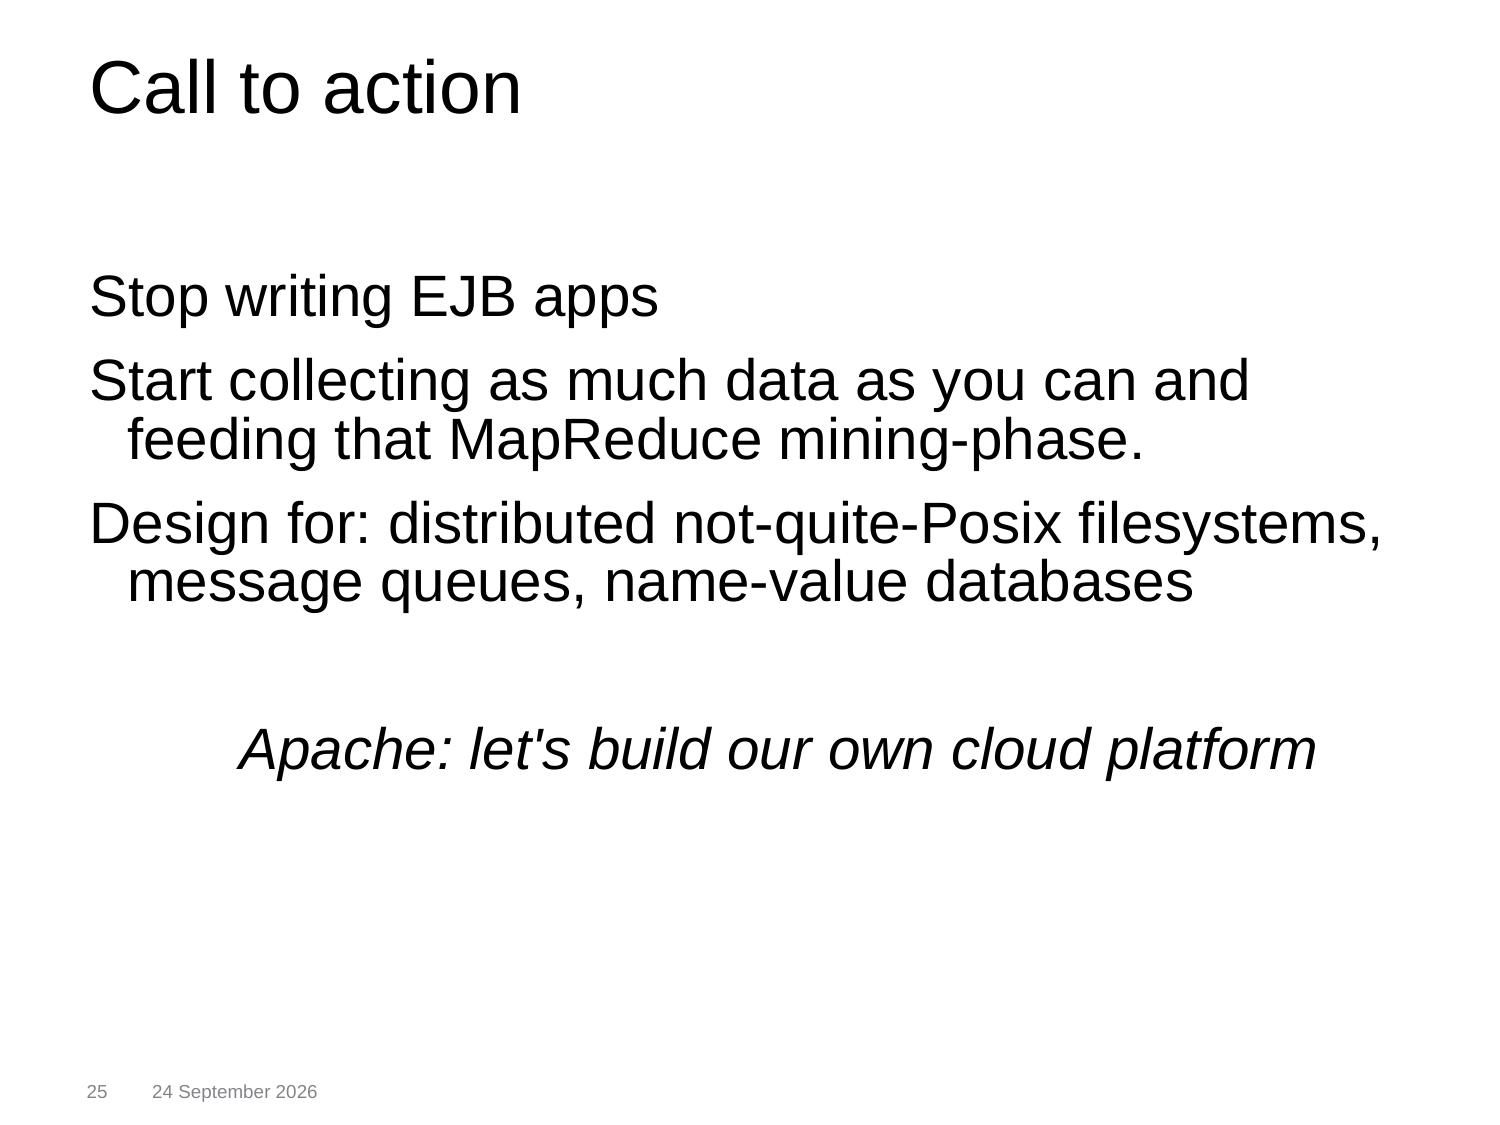

# Call to action
Stop writing EJB apps
Start collecting as much data as you can and feeding that MapReduce mining-phase.
Design for: distributed not-quite-Posix filesystems, message queues, name-value databases
		Apache: let's build our own cloud platform